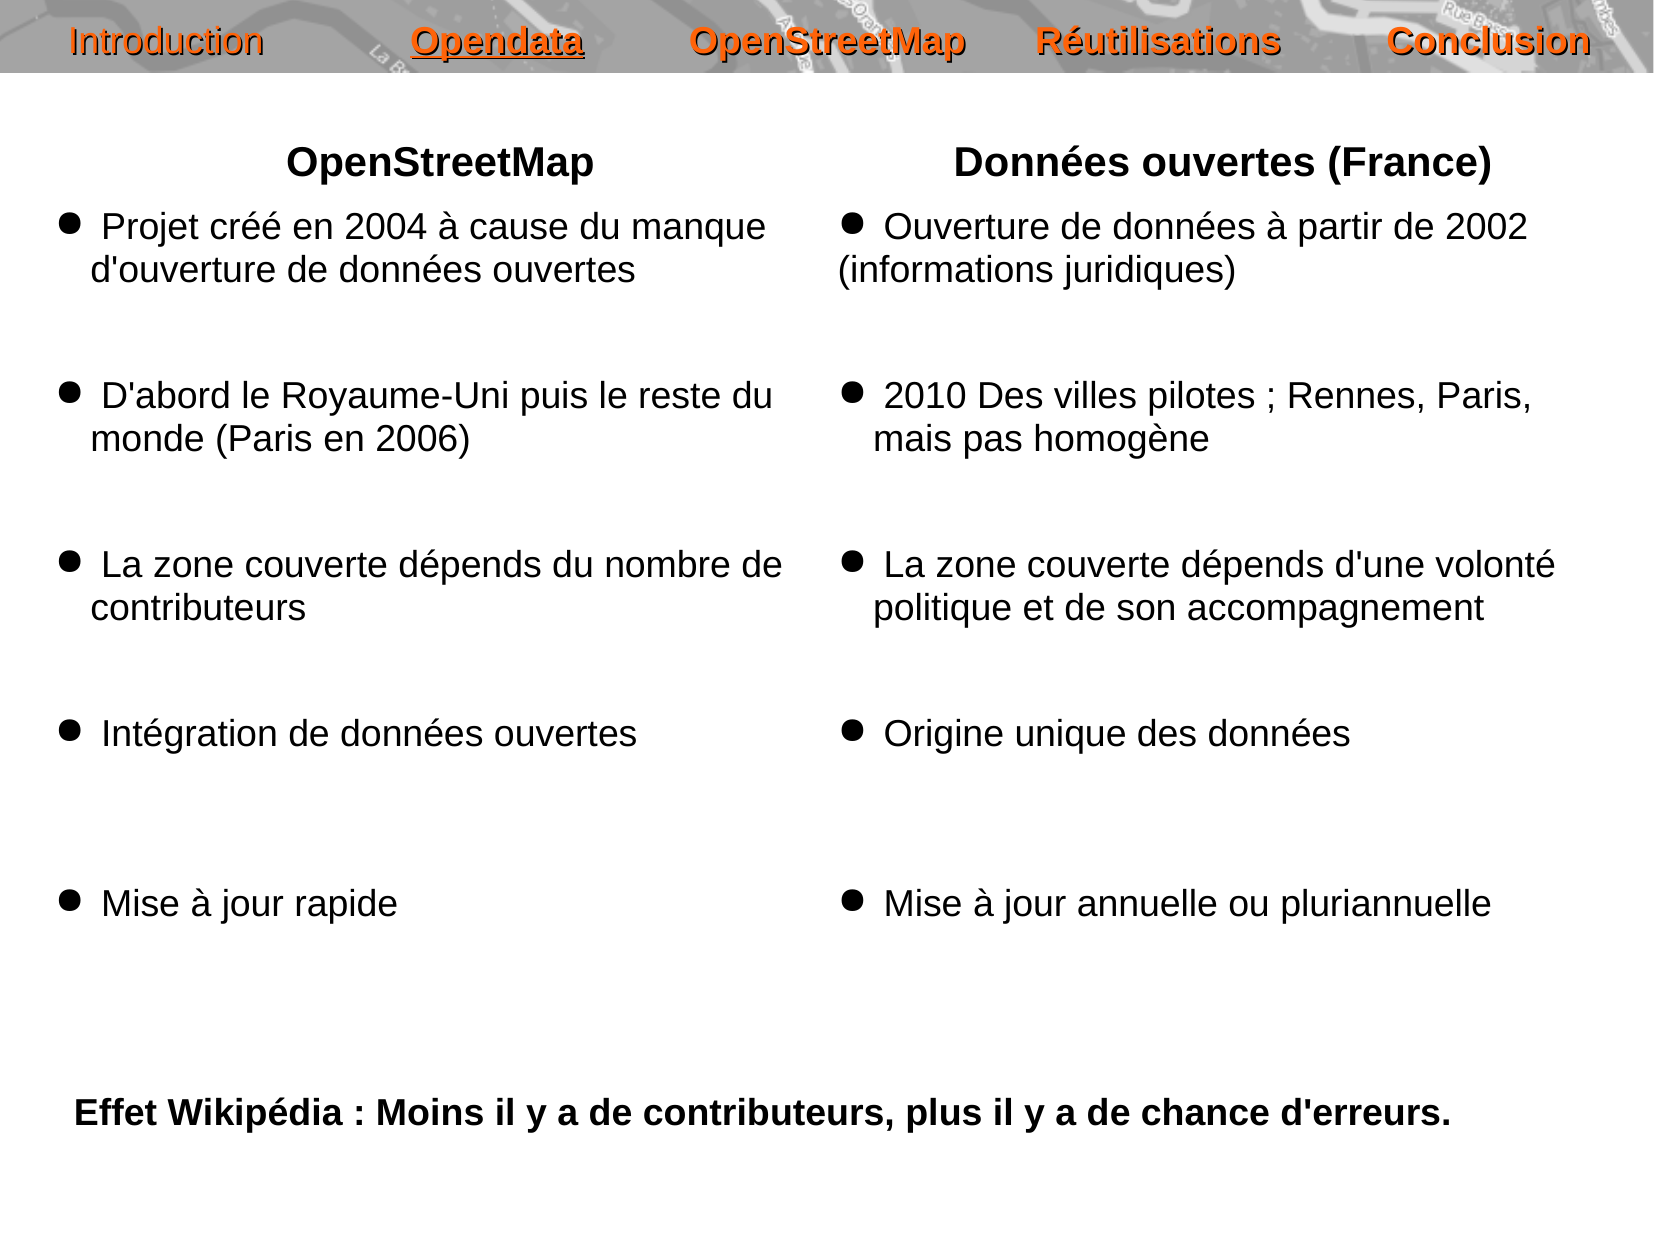

| Introduction | Opendata | OpenStreetMap | Réutilisations | Conclusion |
| --- | --- | --- | --- | --- |
| OpenStreetMap | Données ouvertes (France) |
| --- | --- |
| Projet créé en 2004 à cause du manque d'ouverture de données ouvertes | Ouverture de données à partir de 2002 (informations juridiques) |
| D'abord le Royaume-Uni puis le reste du monde (Paris en 2006) | 2010 Des villes pilotes ; Rennes, Paris, mais pas homogène |
| La zone couverte dépends du nombre de contributeurs | La zone couverte dépends d'une volonté politique et de son accompagnement |
| Intégration de données ouvertes | Origine unique des données |
| Mise à jour rapide | Mise à jour annuelle ou pluriannuelle |
Effet Wikipédia : Moins il y a de contributeurs, plus il y a de chance d'erreurs.